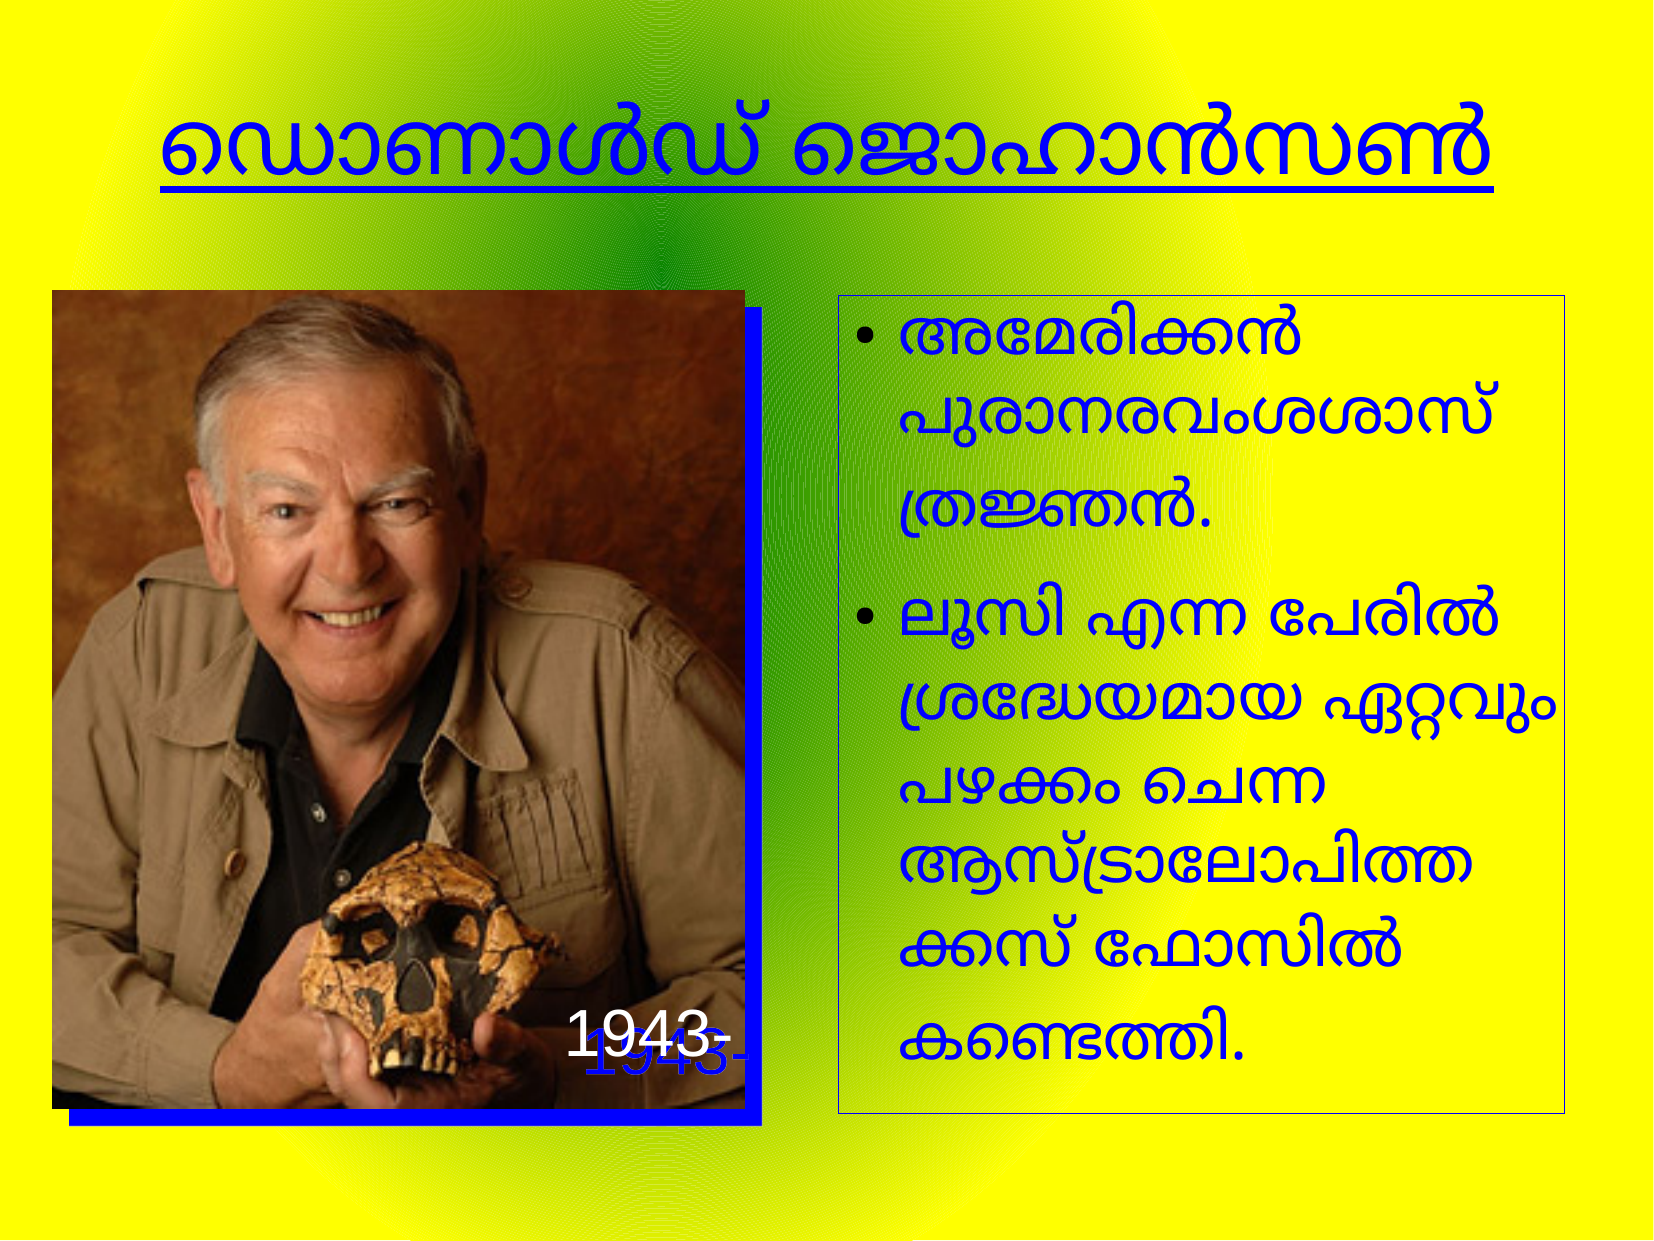

# ഡൊണാള്‍ഡ് ജൊഹാന്‍സണ്‍
അമേരിക്കന്‍ പുരാനരവംശശാസ്ത്രജ്ഞന്‍.
ലൂസി എന്ന പേരില്‍ ശ്രദ്ധേയമായ ഏറ്റവും പഴക്കം ചെന്ന ആസ്ട്രാലോപിത്തക്കസ് ഫോസില്‍ കണ്ടെത്തി.
1943-